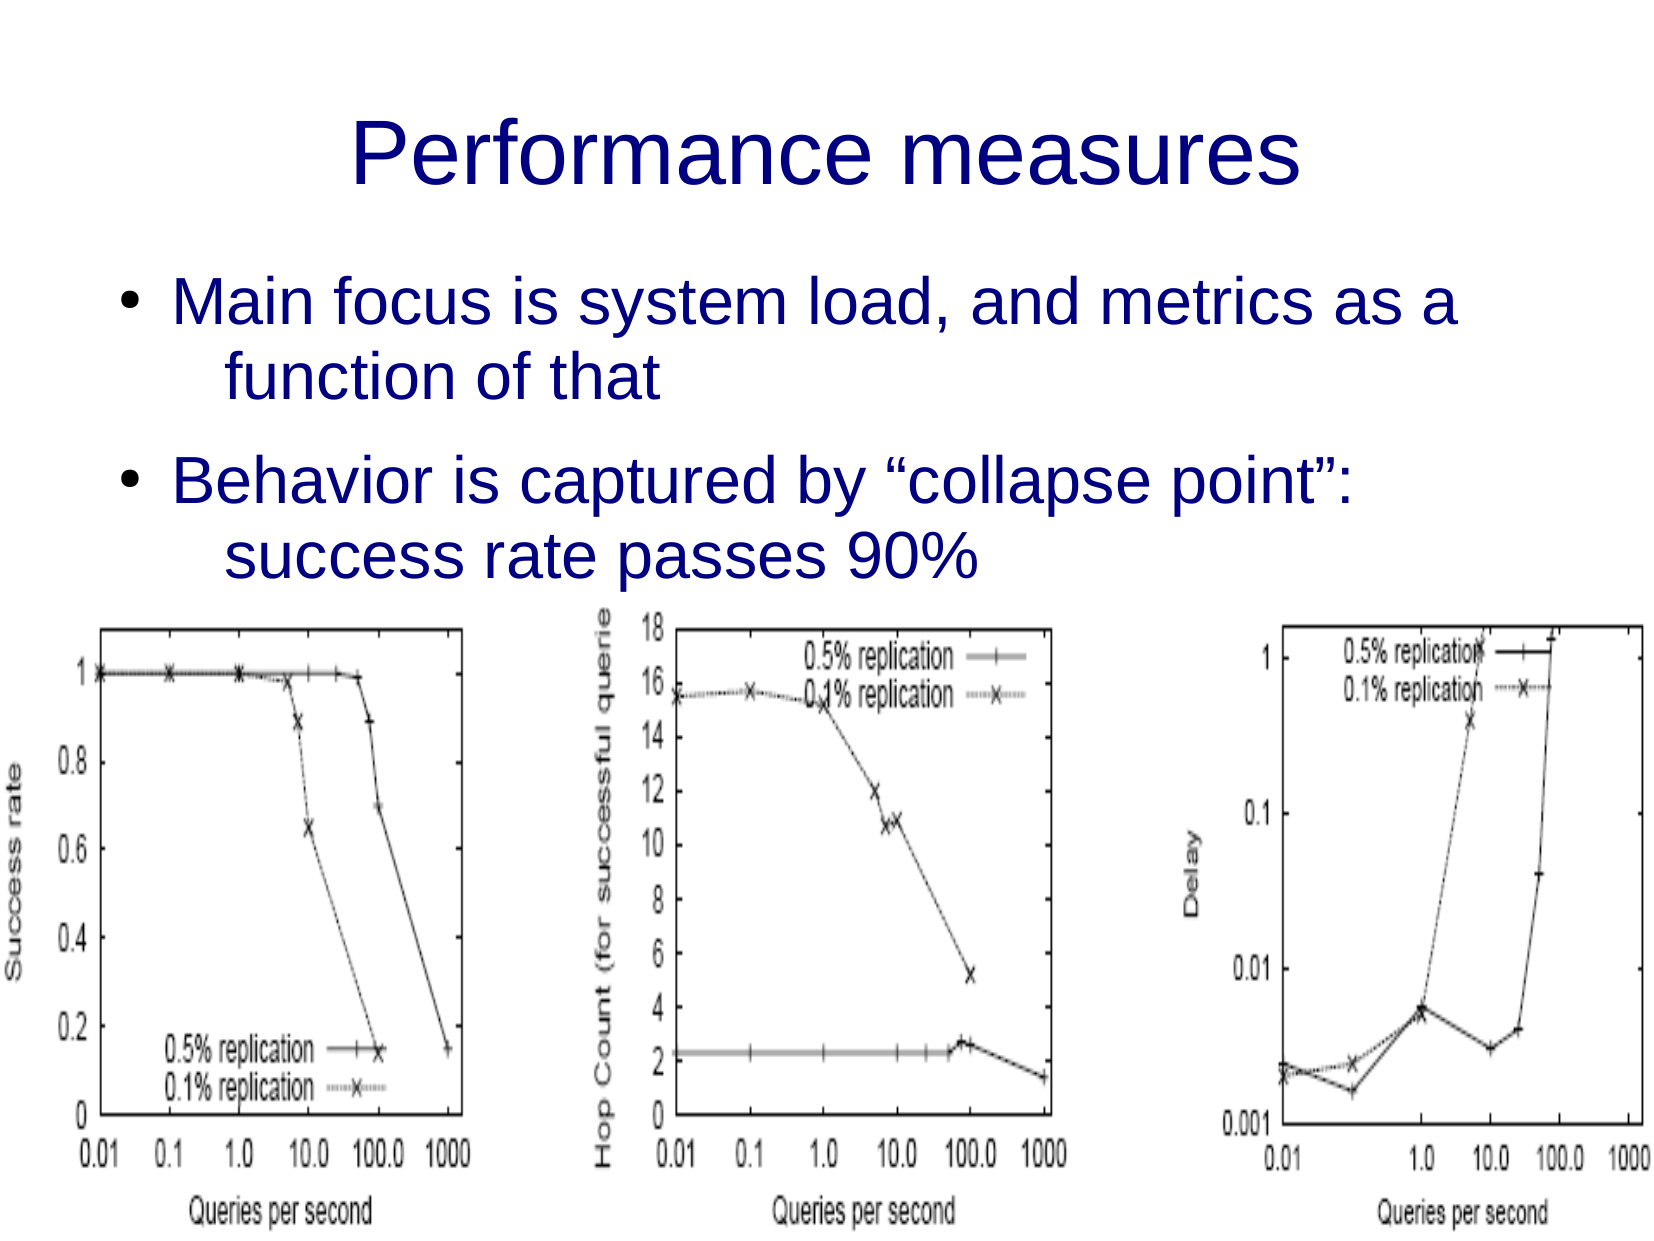

# Performance measures
Main focus is system load, and metrics as a function of that
Behavior is captured by “collapse point”: success rate passes 90%
38